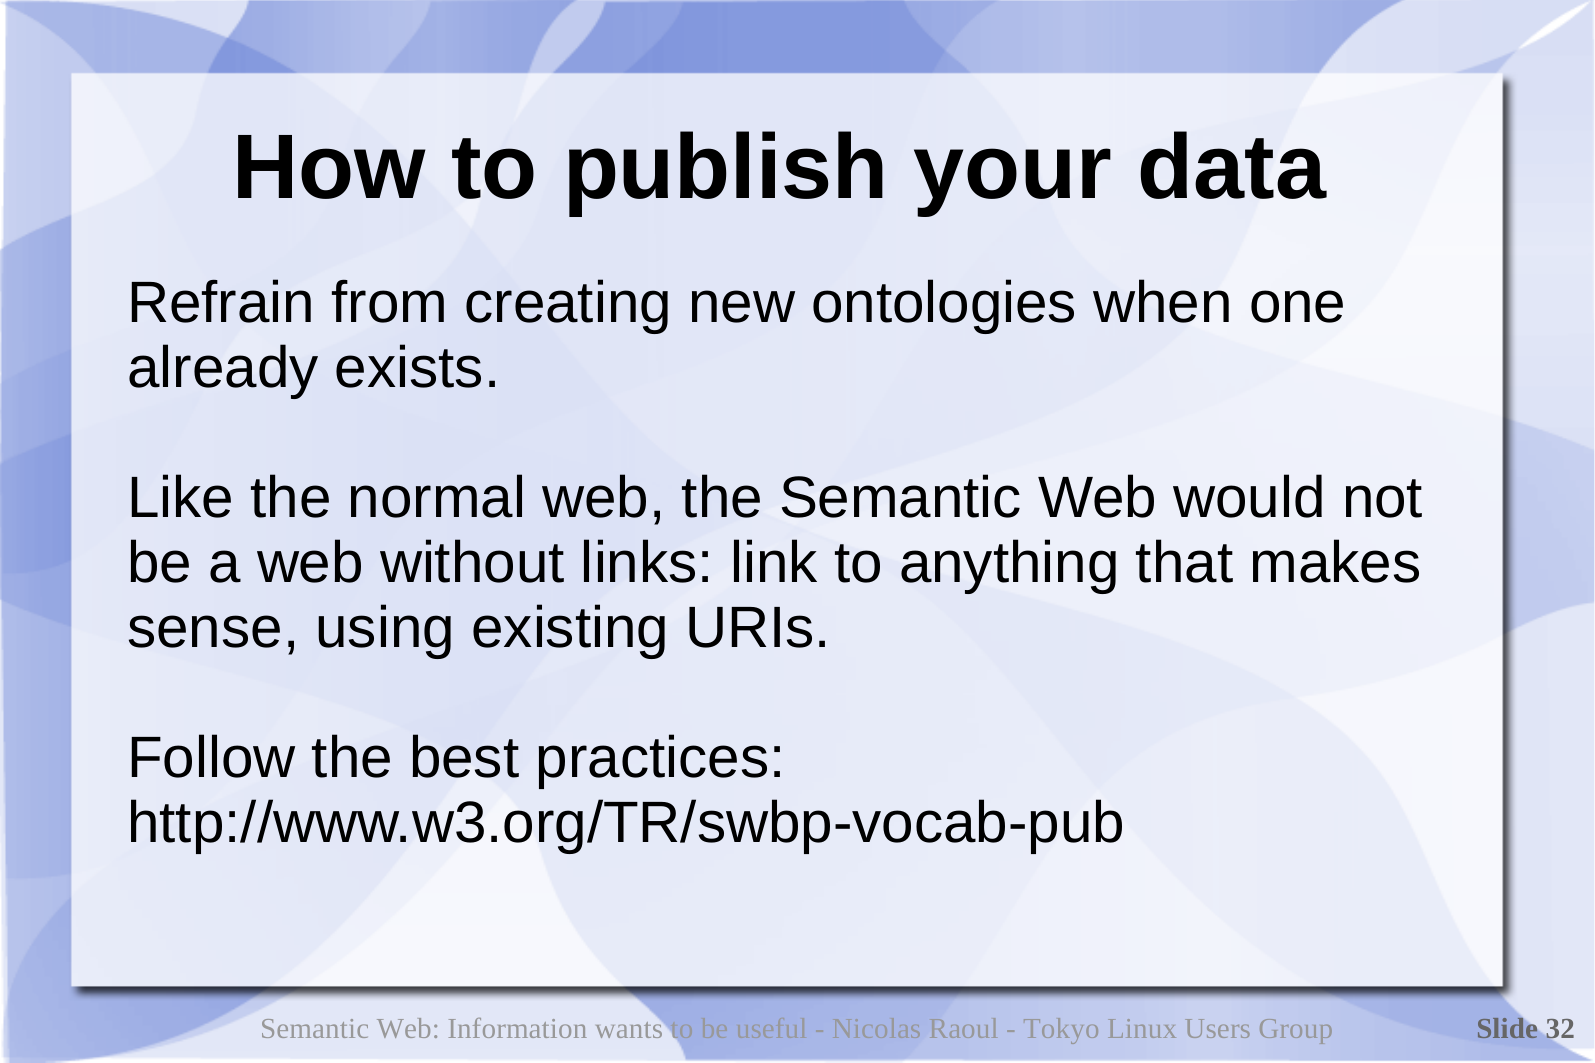

# How to publish your data
Refrain from creating new ontologies when one already exists.
Like the normal web, the Semantic Web would not be a web without links: link to anything that makes sense, using existing URIs.
Follow the best practices: http://www.w3.org/TR/swbp-vocab-pub
Semantic Web: Information wants to be useful - Nicolas Raoul - Tokyo Linux Users Group
32